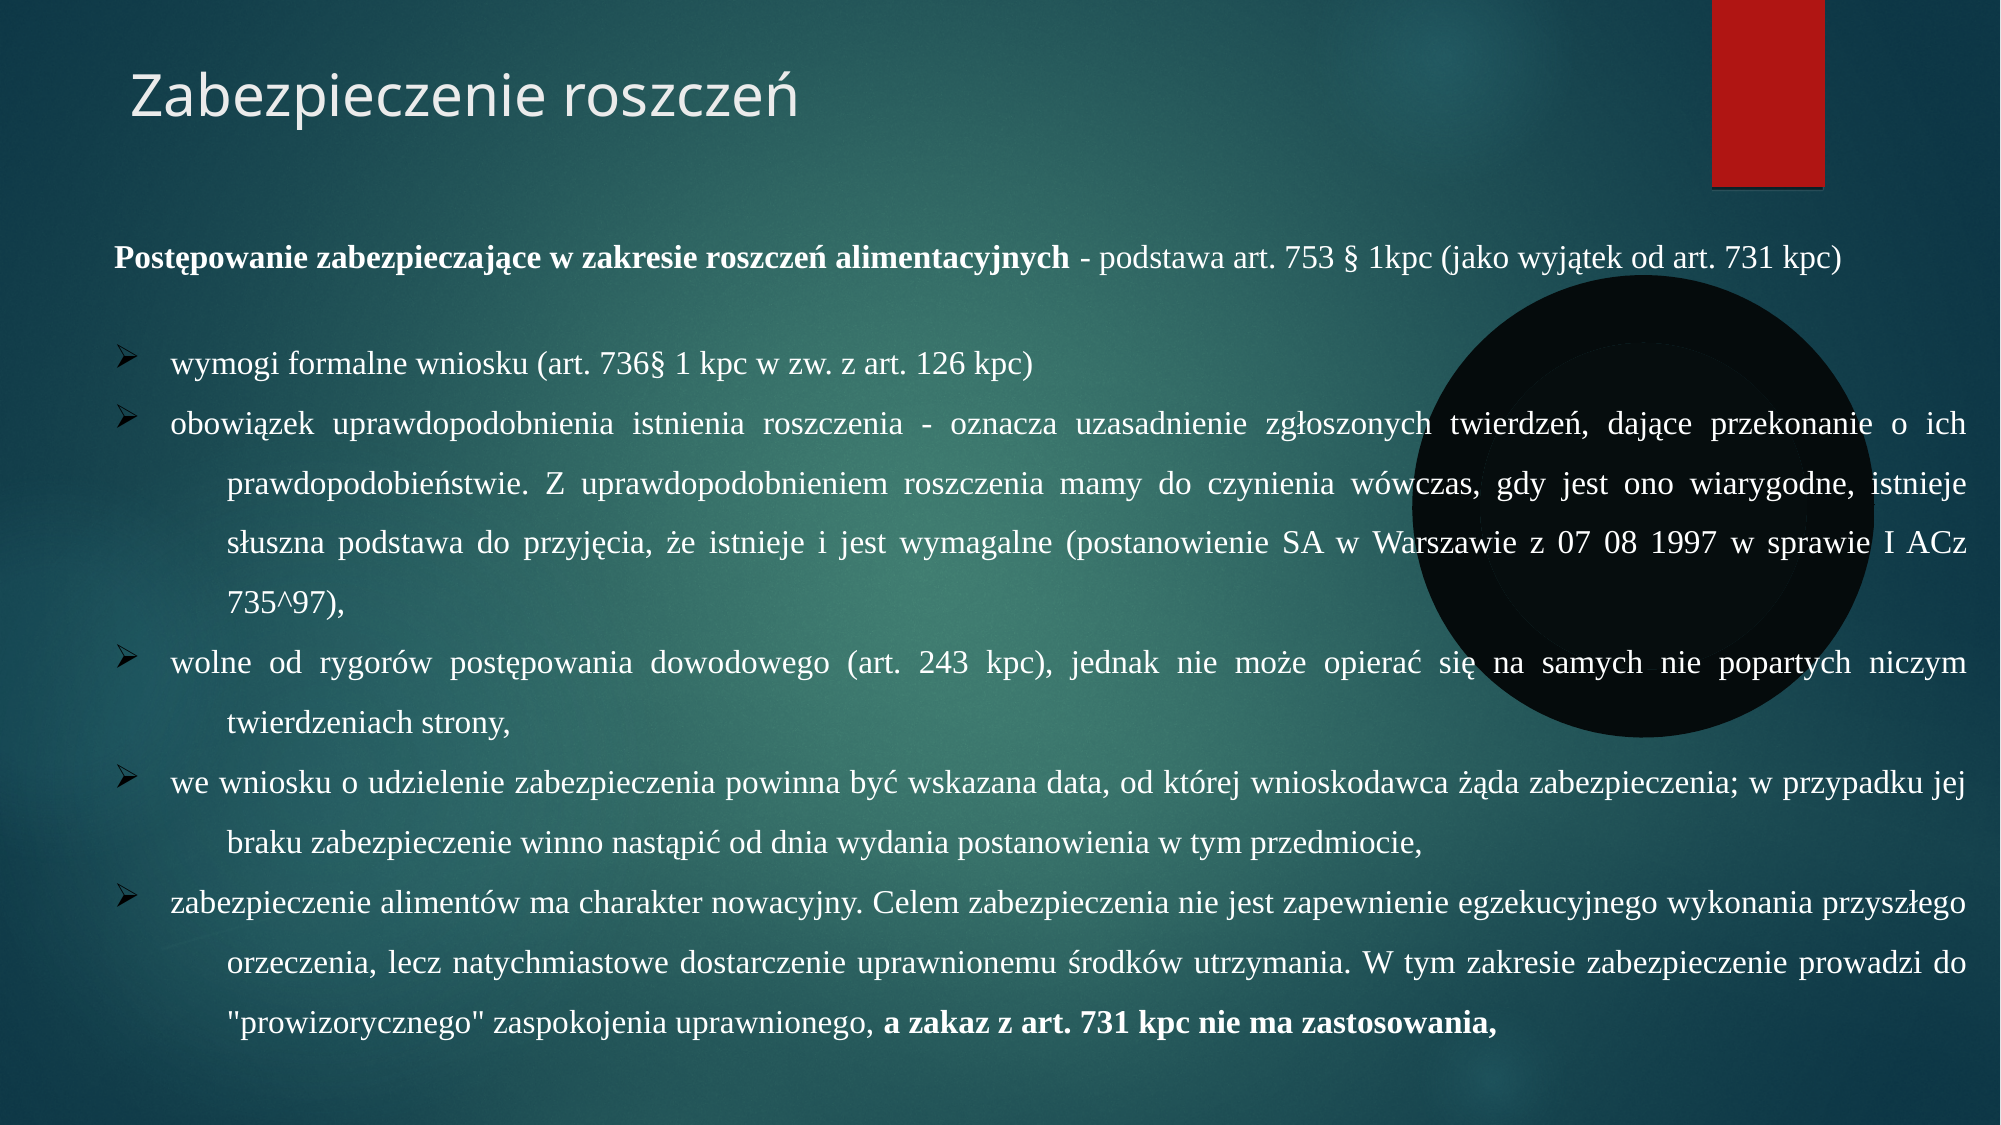

# Zabezpieczenie roszczeń
Postępowanie zabezpieczające w zakresie roszczeń alimentacyjnych - podstawa art. 753 § 1kpc (jako wyjątek od art. 731 kpc)
wymogi formalne wniosku (art. 736§ 1 kpc w zw. z art. 126 kpc)
obowiązek uprawdopodobnienia istnienia roszczenia - oznacza uzasadnienie zgłoszonych twierdzeń, dające przekonanie o ich prawdopodobieństwie. Z uprawdopodobnieniem roszczenia mamy do czynienia wówczas, gdy jest ono wiarygodne, istnieje słuszna podstawa do przyjęcia, że istnieje i jest wymagalne (postanowienie SA w Warszawie z 07 08 1997 w sprawie I ACz 735^97),
wolne od rygorów postępowania dowodowego (art. 243 kpc), jednak nie może opierać się na samych nie popartych niczym twierdzeniach strony,
we wniosku o udzielenie zabezpieczenia powinna być wskazana data, od której wnioskodawca żąda zabezpieczenia; w przypadku jej braku zabezpieczenie winno nastąpić od dnia wydania postanowienia w tym przedmiocie,
zabezpieczenie alimentów ma charakter nowacyjny. Celem zabezpieczenia nie jest zapewnienie egzekucyjnego wykonania przyszłego orzeczenia, lecz natychmiastowe dostarczenie uprawnionemu środków utrzymania. W tym zakresie zabezpieczenie prowadzi do "prowizorycznego" zaspokojenia uprawnionego, a zakaz z art. 731 kpc nie ma zastosowania,